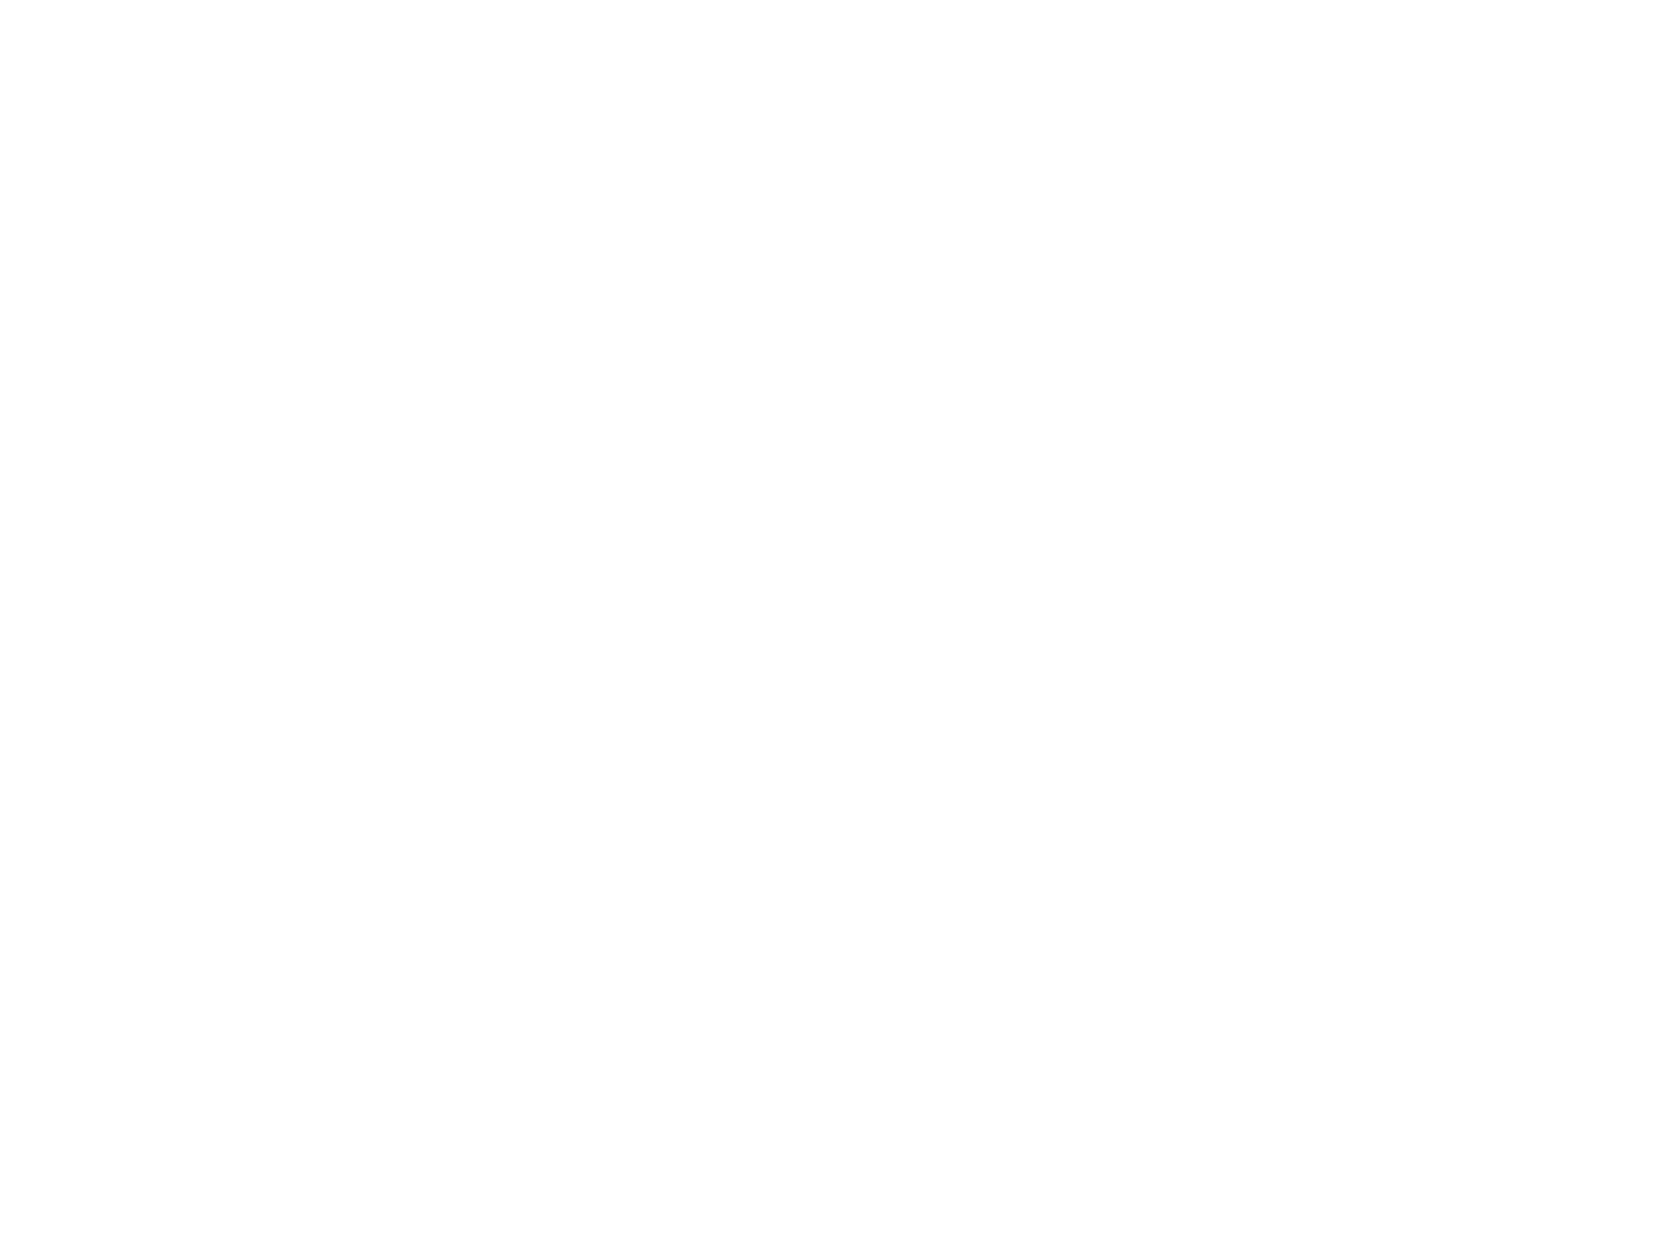

# Inspiration
Examples
What will you create?
Your own idea
pygame.org -> Projects -> Projects
Tumbling Blocks
Simple Snake
Resources
See compassmentis.com/europython2019